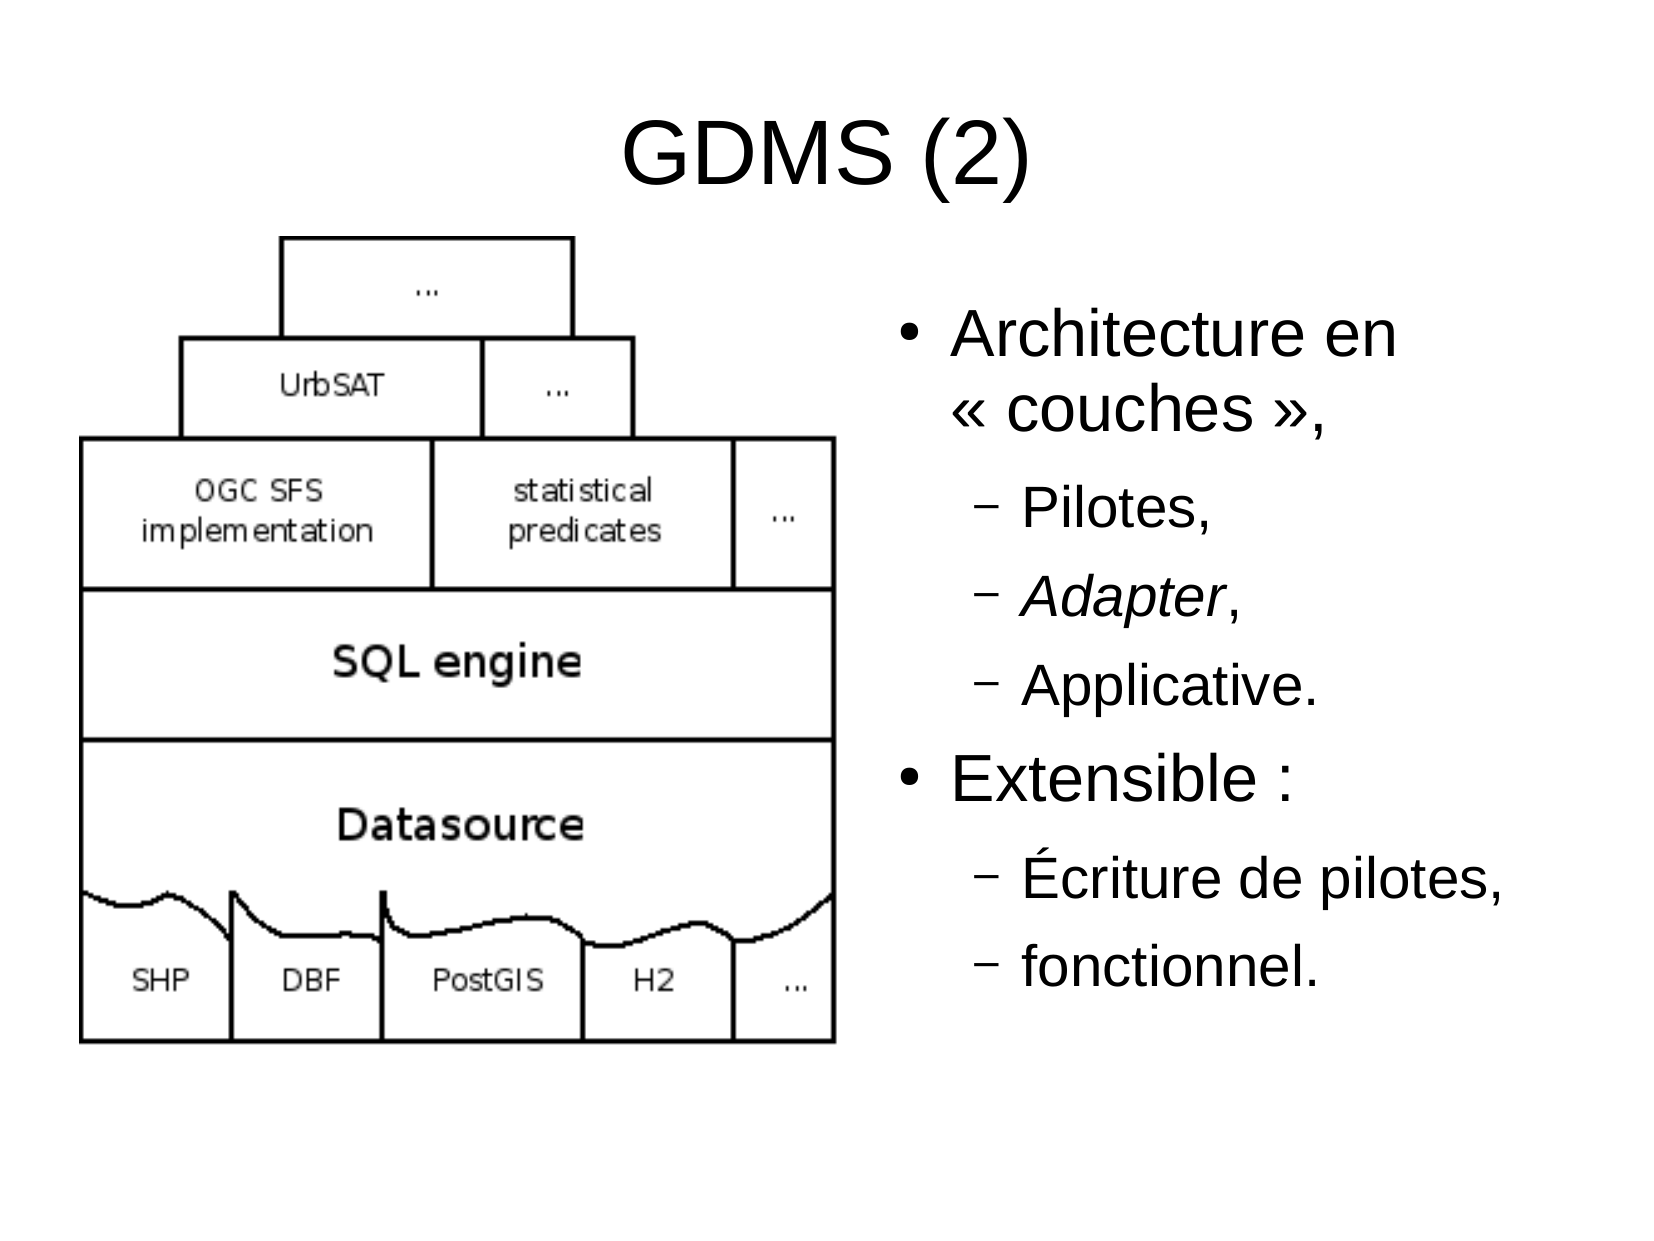

# GDMS (2)
Architecture en « couches »,
Pilotes,
Adapter,
Applicative.
Extensible :
Écriture de pilotes,
fonctionnel.